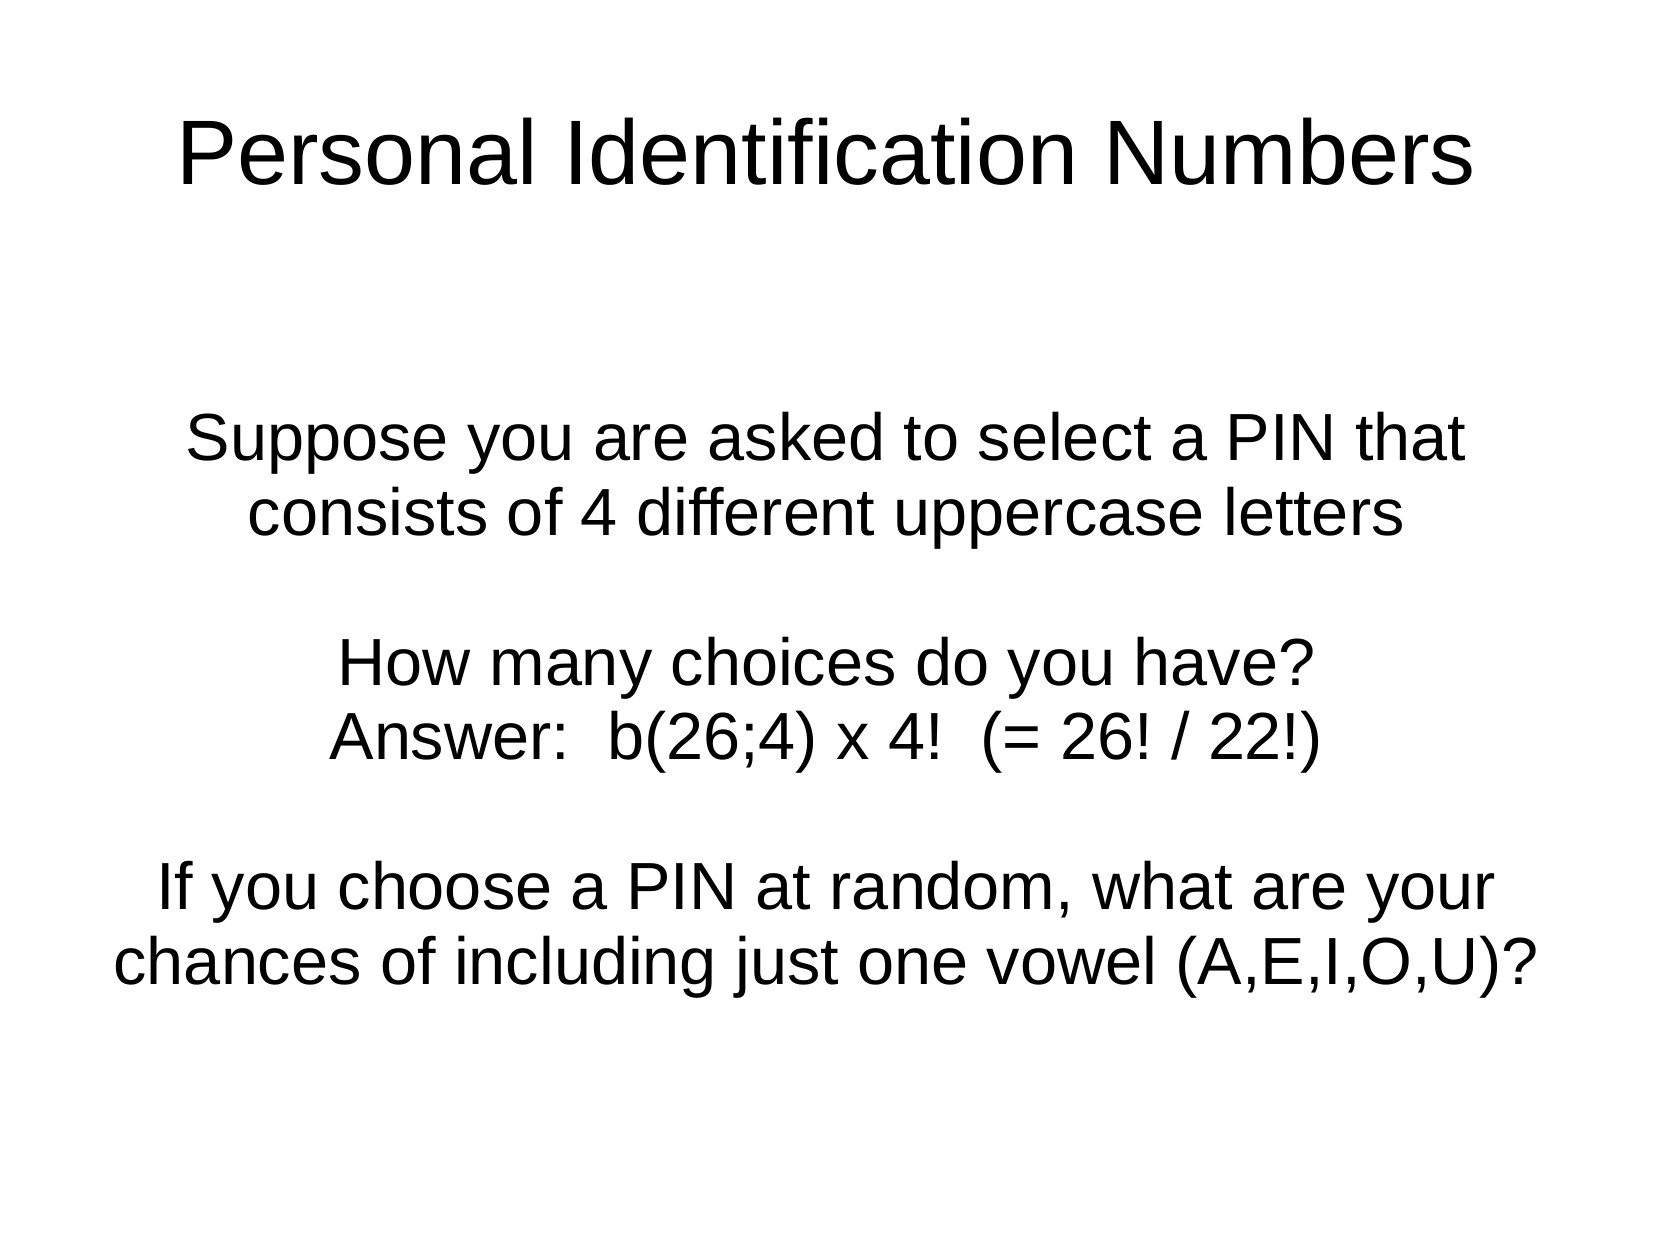

# Personal Identification Numbers
Suppose you are asked to select a PIN that consists of 4 different uppercase letters
How many choices do you have?
Answer: b(26;4) x 4! (= 26! / 22!)
If you choose a PIN at random, what are your chances of including just one vowel (A,E,I,O,U)?